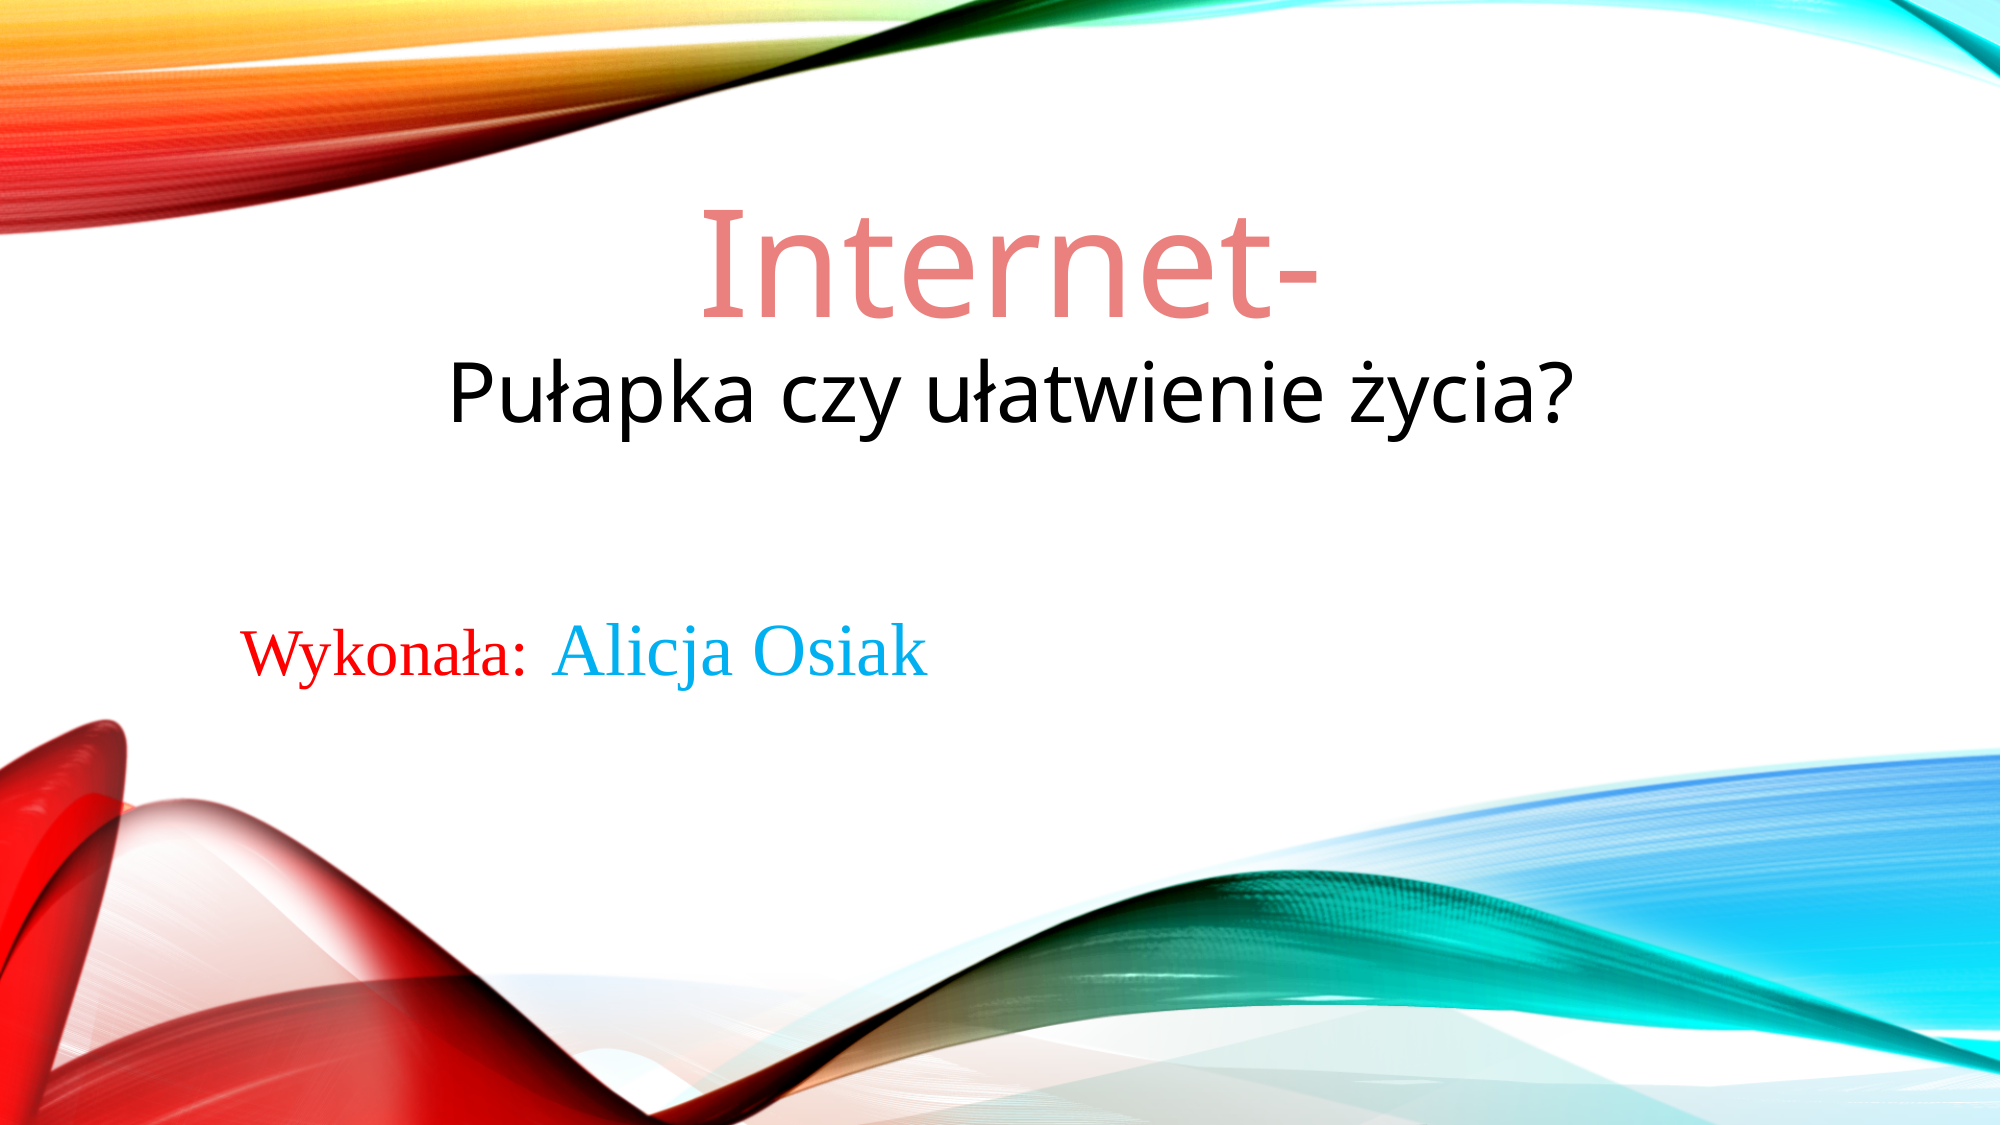

# Internet- Pułapka czy ułatwienie życia?
Wykonała: Alicja Osiak